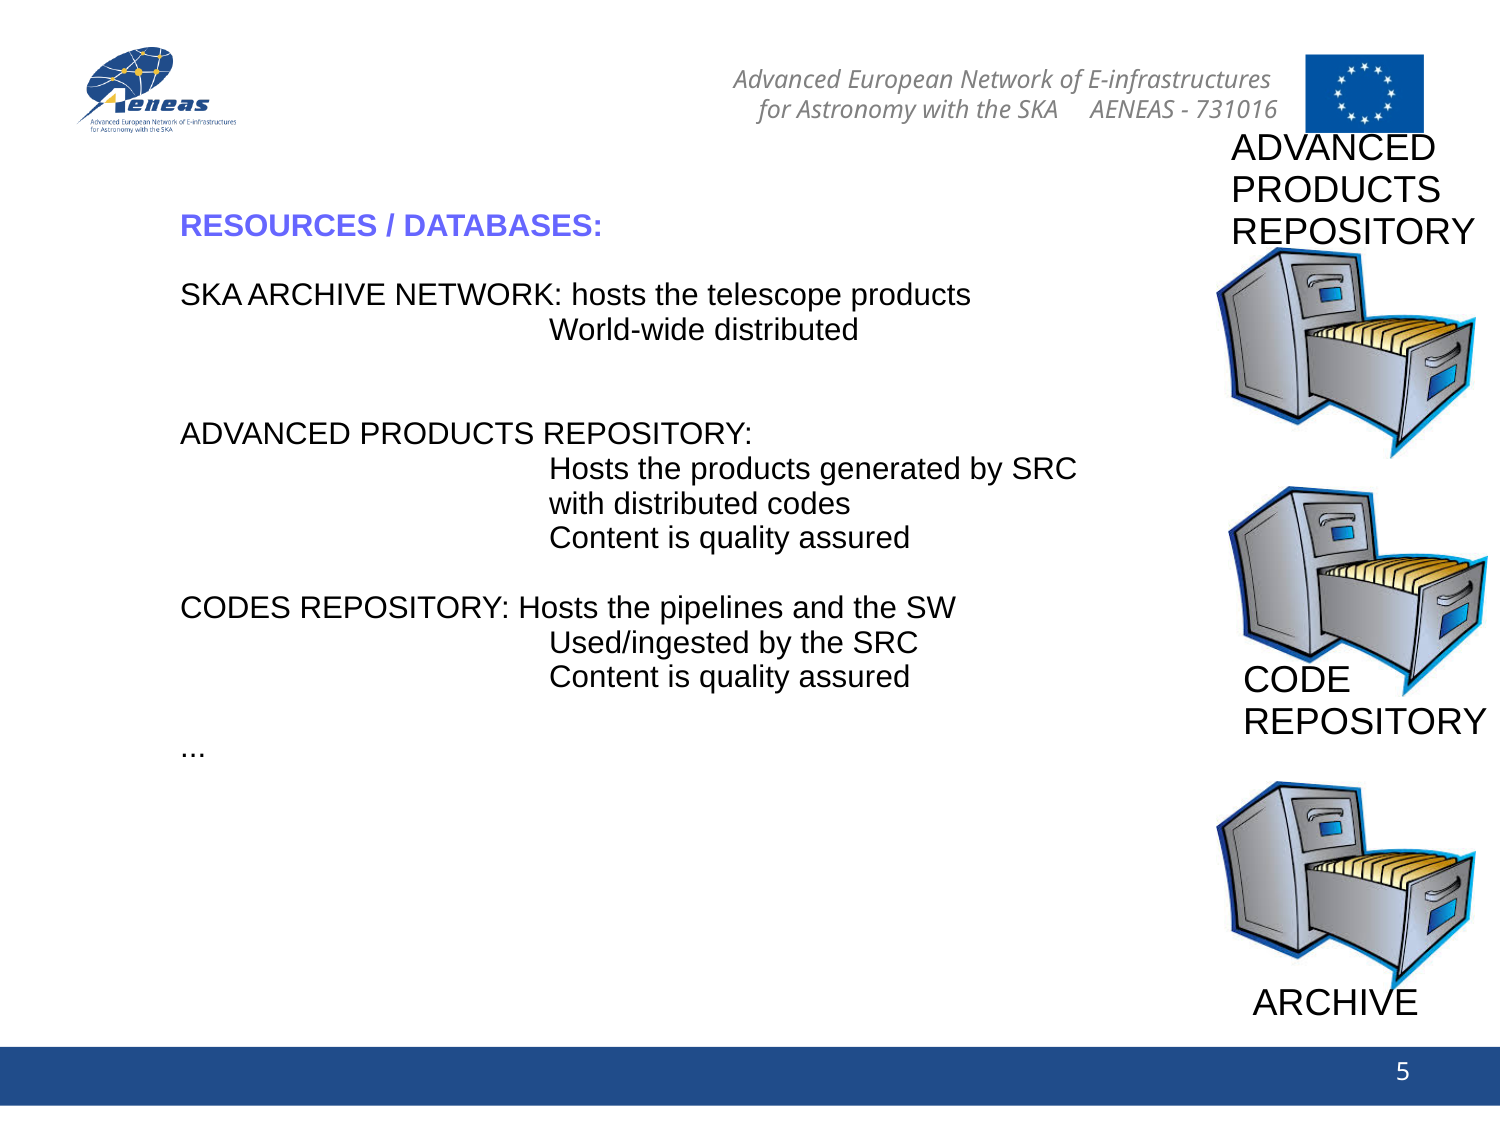

ADVANCED
PRODUCTS
REPOSITORY
RESOURCES / DATABASES:
SKA ARCHIVE NETWORK: hosts the telescope products
					World-wide distributed
ADVANCED PRODUCTS REPOSITORY:
					Hosts the products generated by SRC
					with distributed codes
					Content is quality assured
CODES REPOSITORY: Hosts the pipelines and the SW
					Used/ingested by the SRC
					Content is quality assured
...
CODE
REPOSITORY
ARCHIVE
5